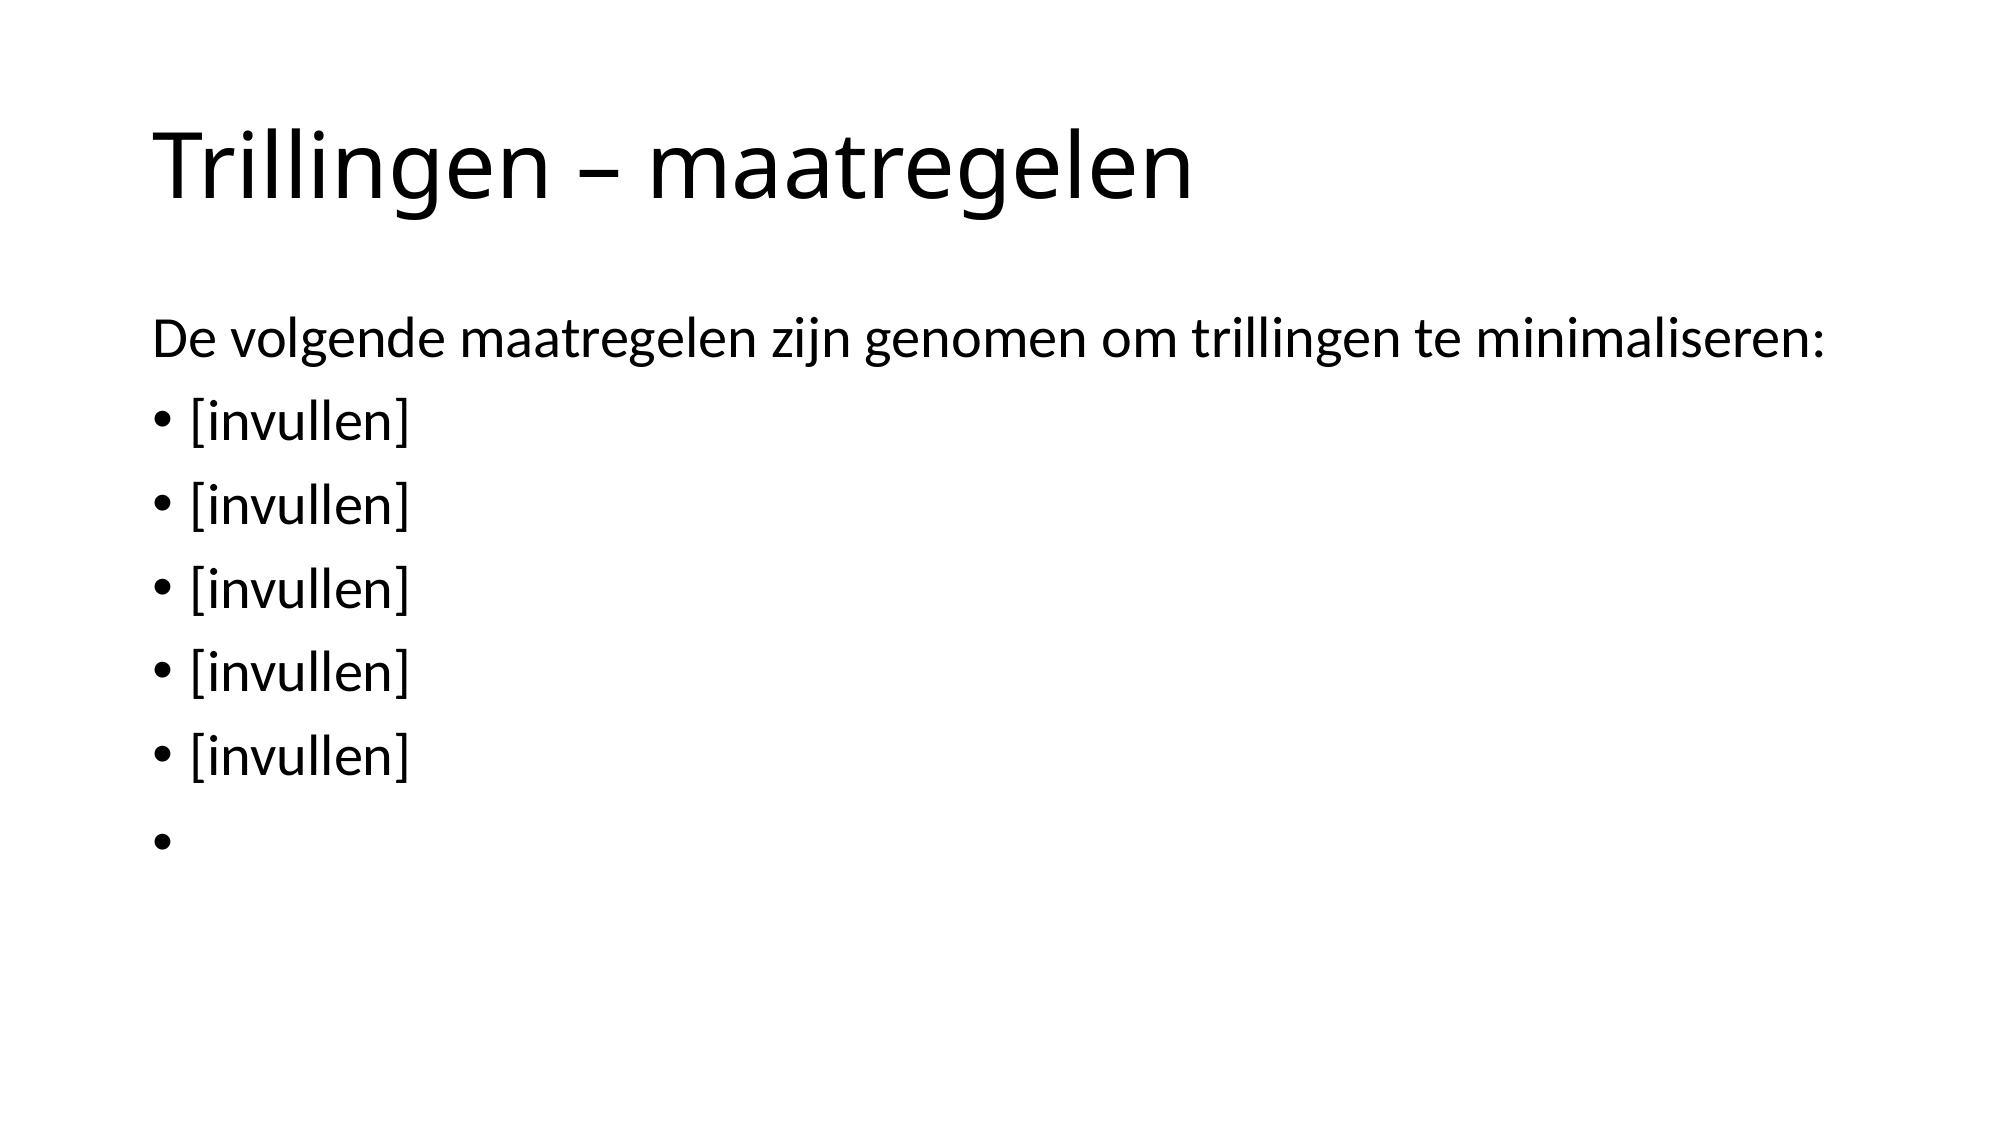

# Trillingen – maatregelen
De volgende maatregelen zijn genomen om trillingen te minimaliseren:
[invullen]
[invullen]
[invullen]
[invullen]
[invullen]